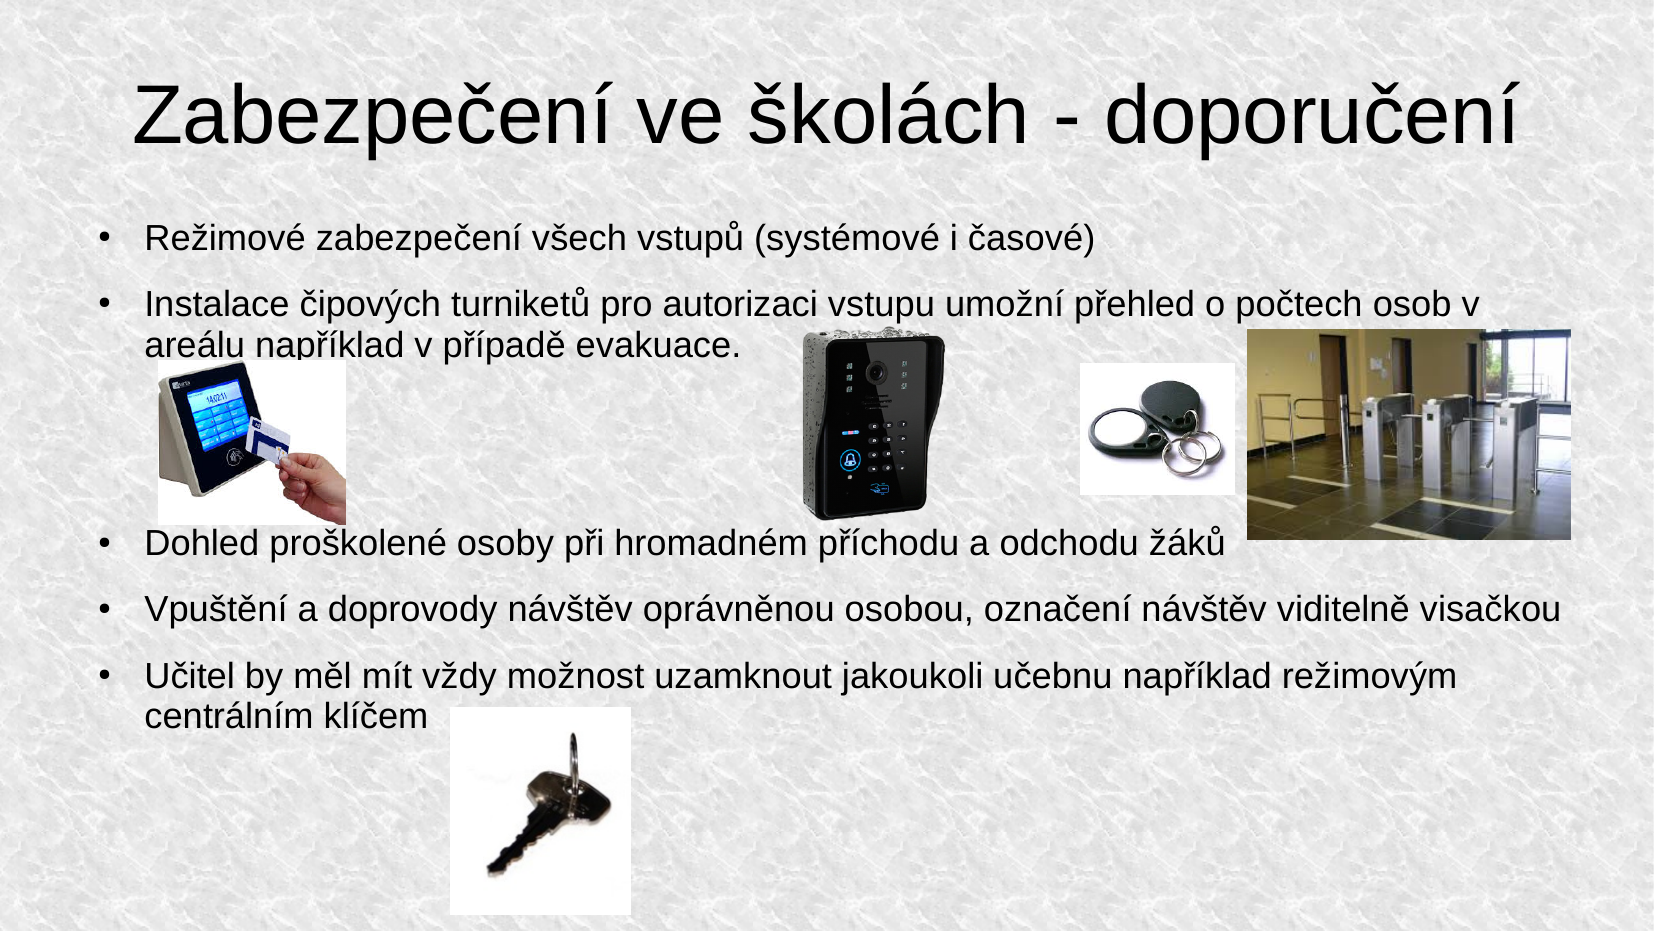

# Zabezpečení ve školách - doporučení
Režimové zabezpečení všech vstupů (systémové i časové)
Instalace čipových turniketů pro autorizaci vstupu umožní přehled o počtech osob v areálu například v případě evakuace.
Dohled proškolené osoby při hromadném příchodu a odchodu žáků
Vpuštění a doprovody návštěv oprávněnou osobou, označení návštěv viditelně visačkou
Učitel by měl mít vždy možnost uzamknout jakoukoli učebnu například režimovým centrálním klíčem